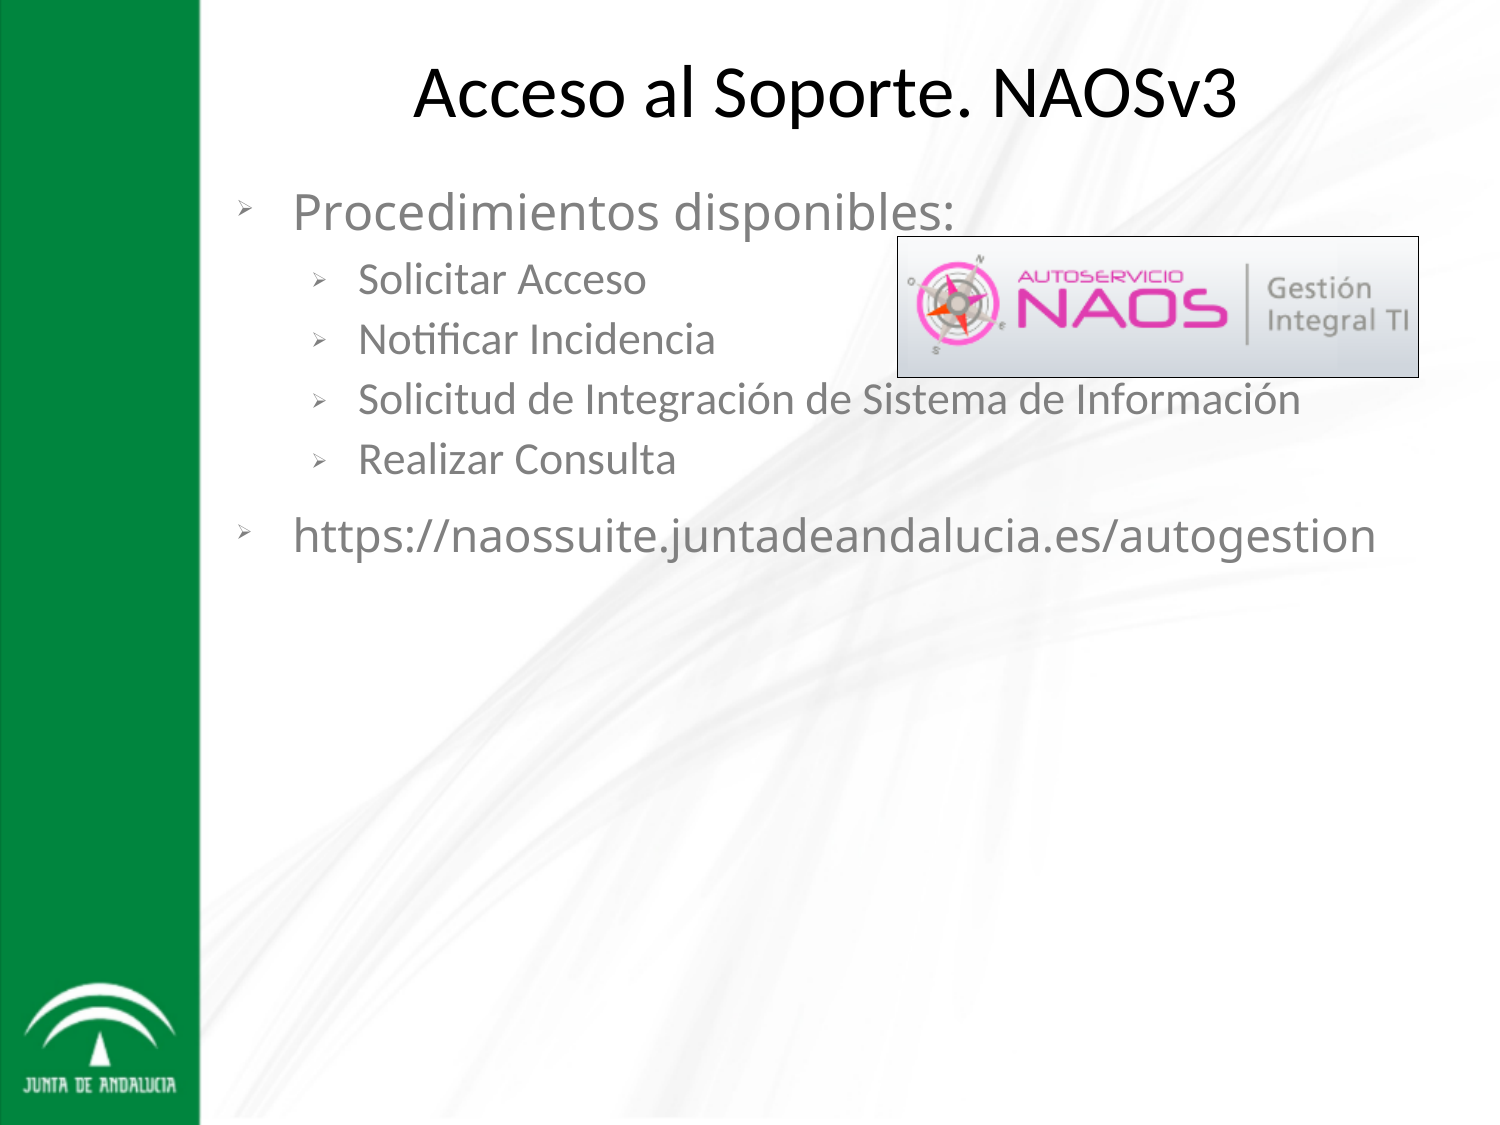

# Acceso al Soporte. NAOSv3
Procedimientos disponibles:
Solicitar Acceso
Notificar Incidencia
Solicitud de Integración de Sistema de Información
Realizar Consulta
https://naossuite.juntadeandalucia.es/autogestion